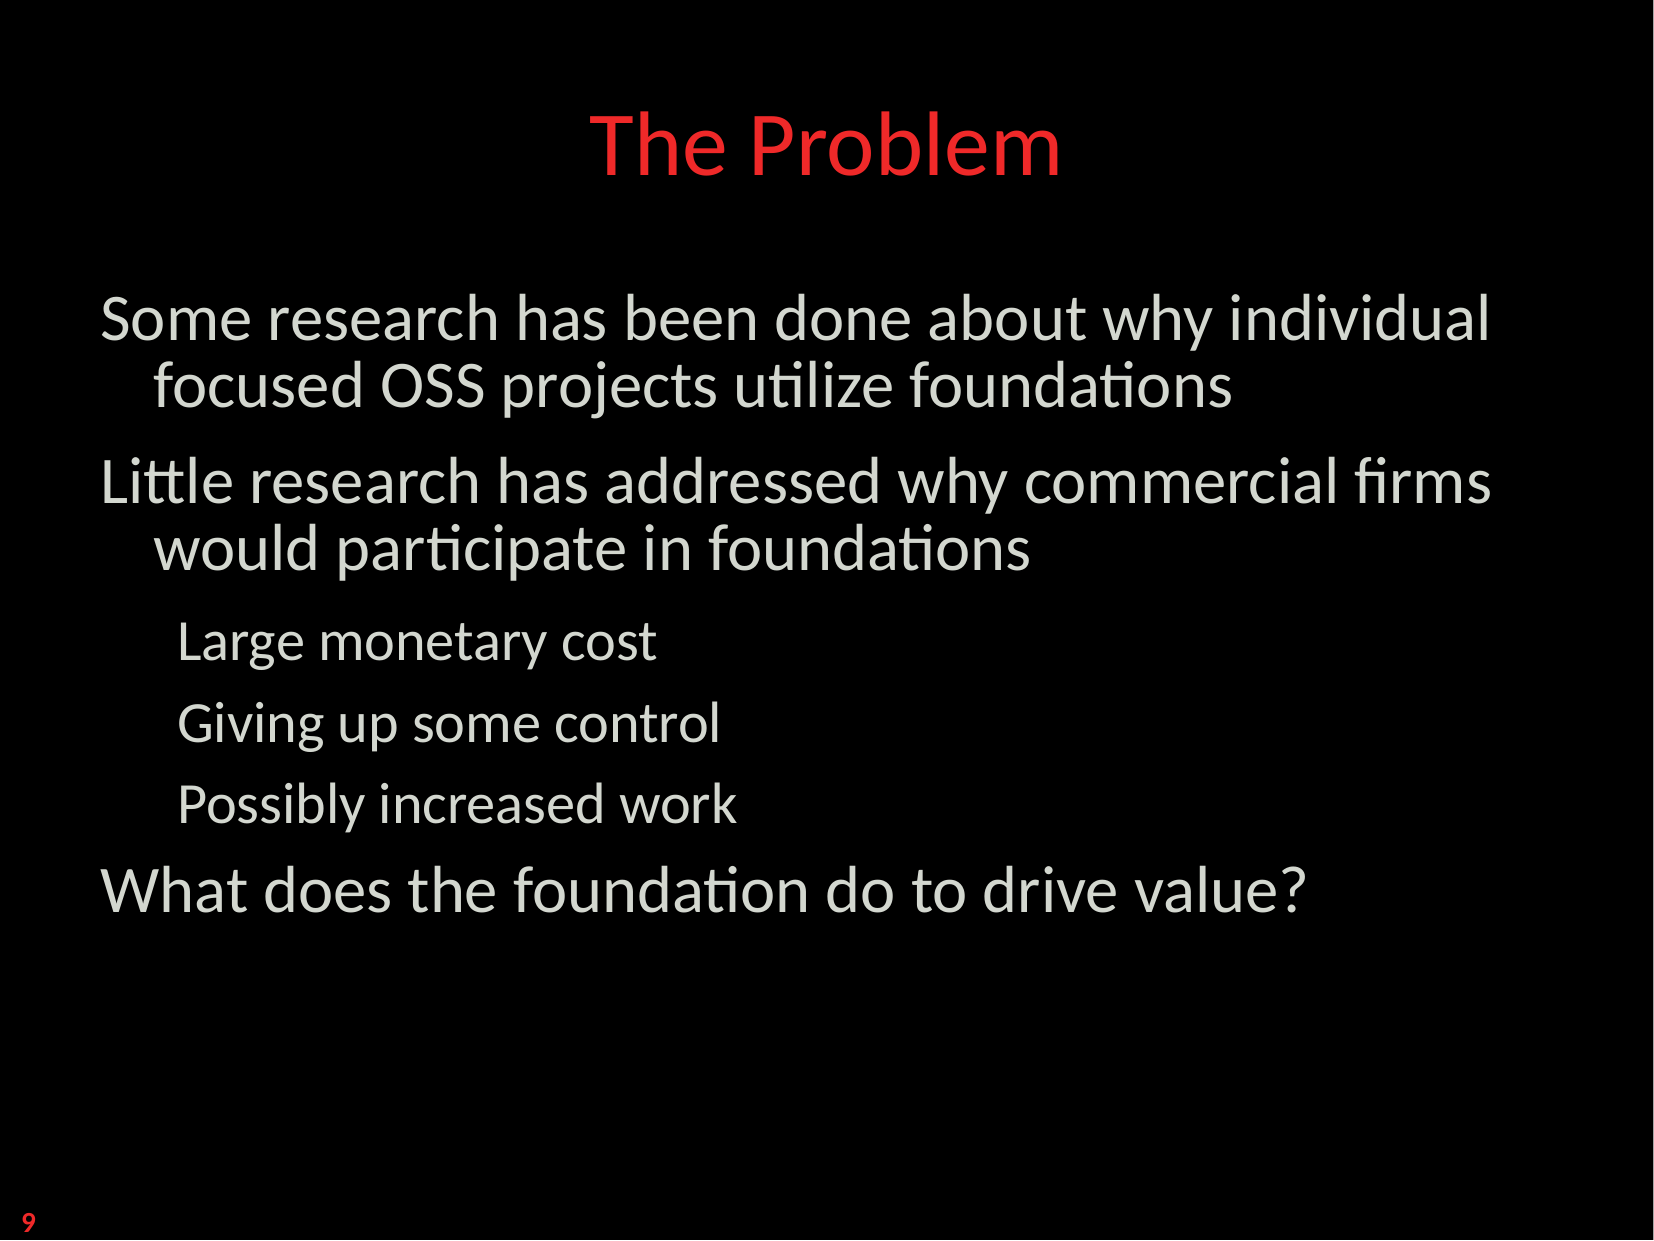

# The Problem
Some research has been done about why individual focused OSS projects utilize foundations
Little research has addressed why commercial firms would participate in foundations
Large monetary cost
Giving up some control
Possibly increased work
What does the foundation do to drive value?
9